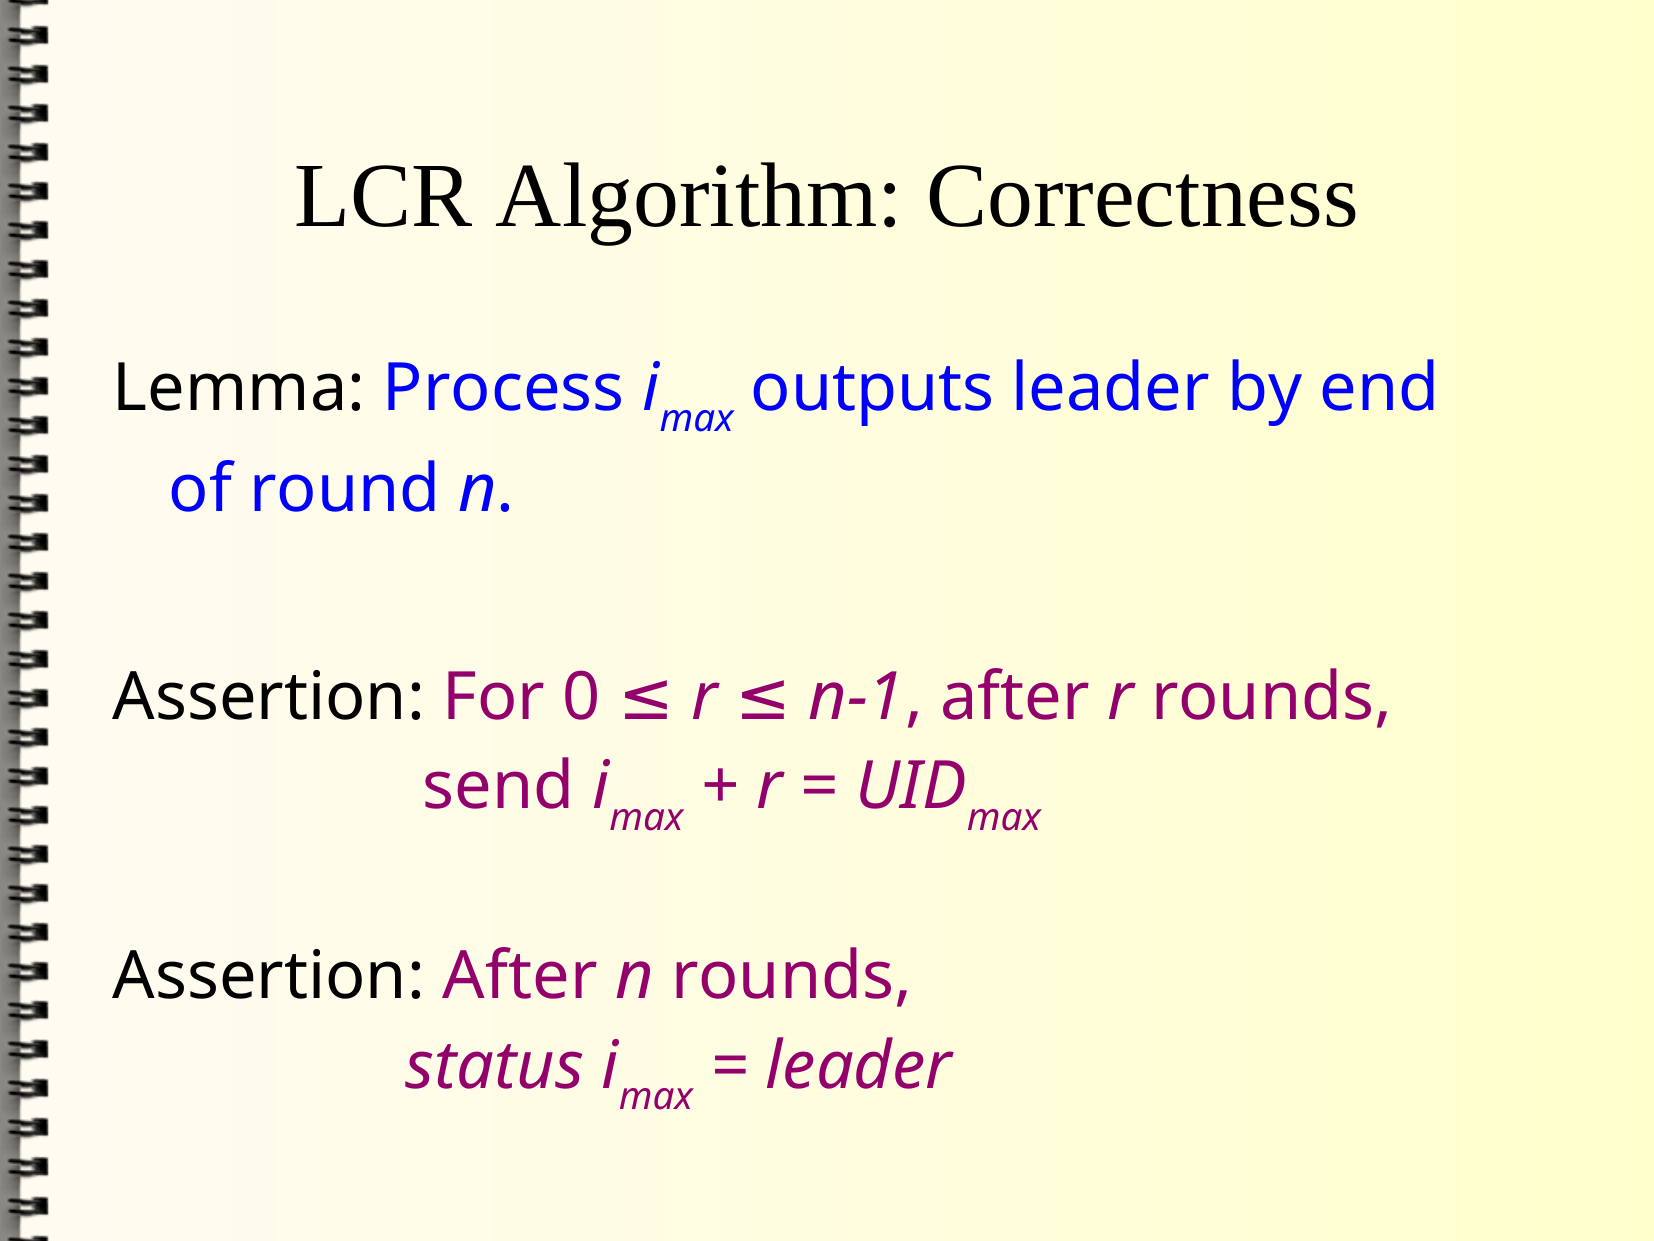

# LCR Algorithm: Correctness
Lemma: Process imax outputs leader by end of round n.
Assertion: For 0 ≤ r ≤ n-1, after r rounds,
 send imax + r = UIDmax
Assertion: After n rounds,
 status imax = leader